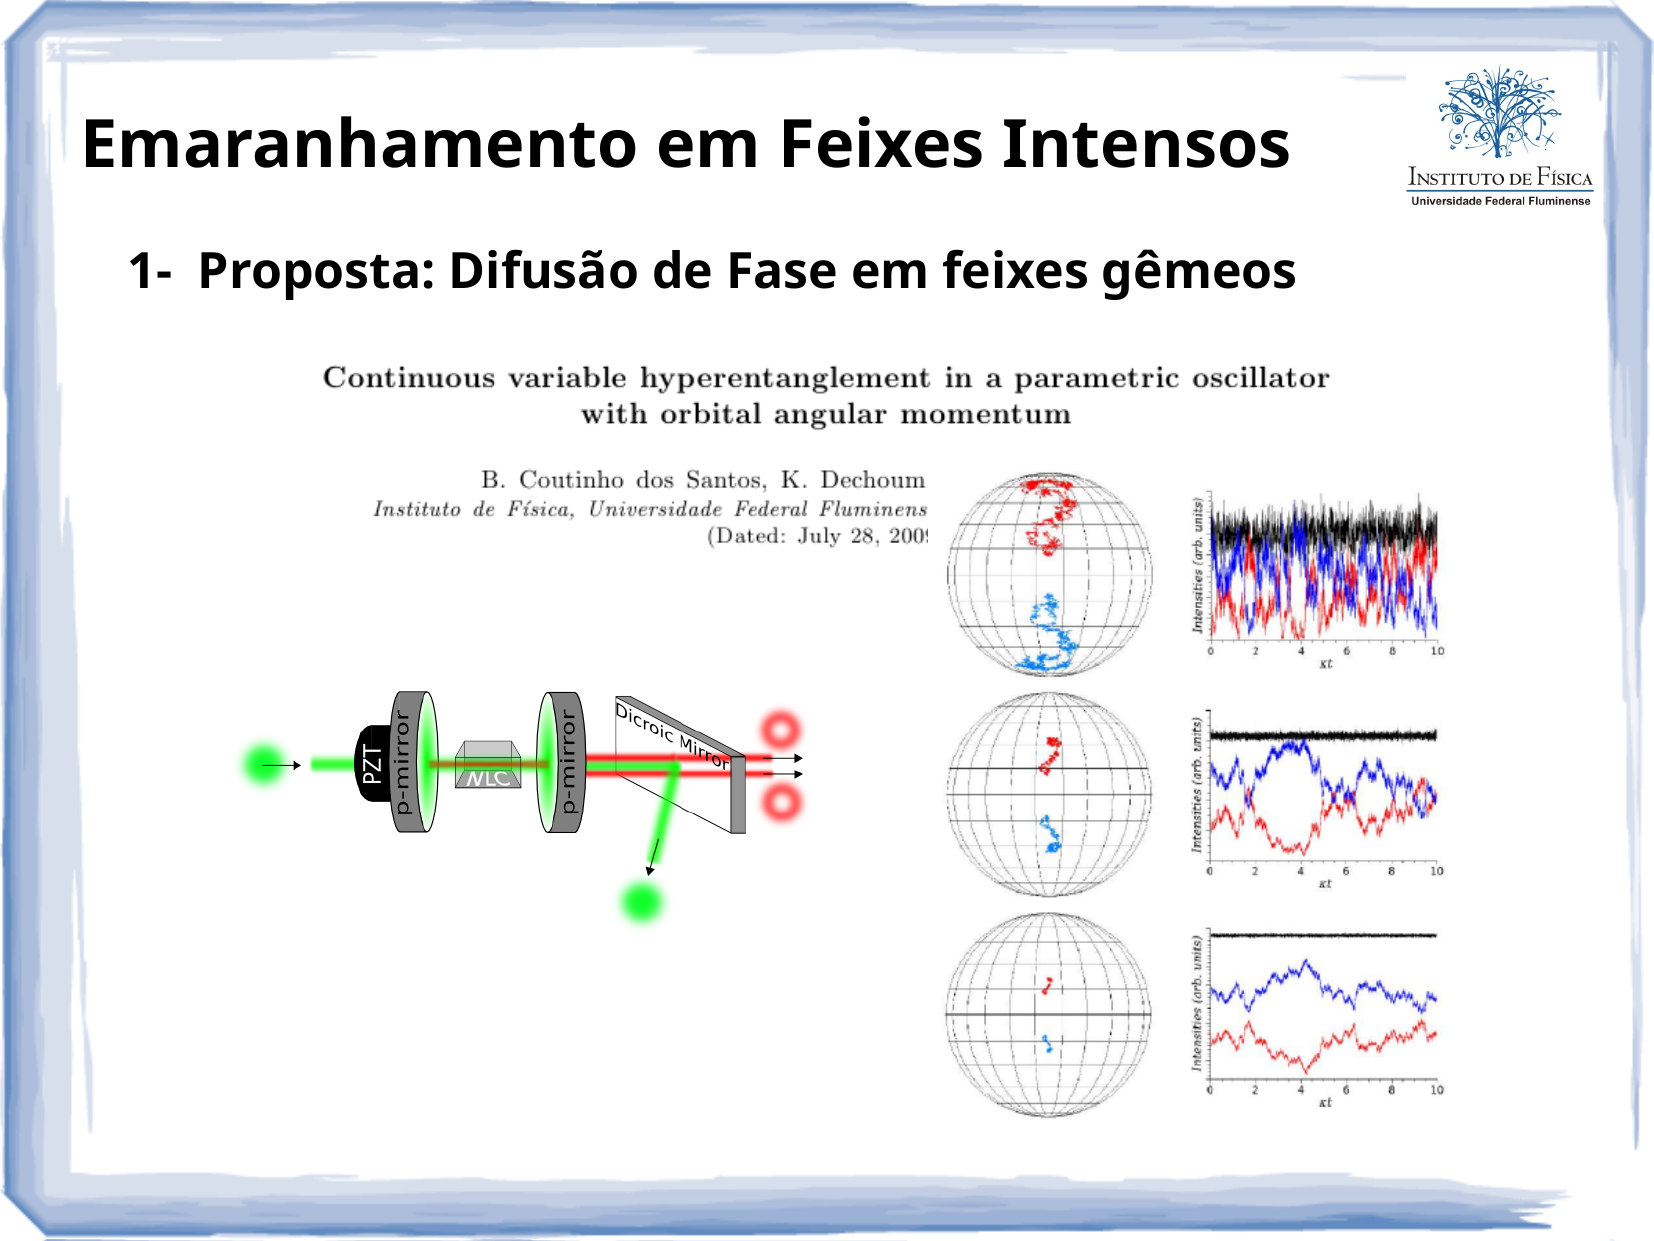

Emaranhamento em Feixes Intensos
1- Proposta: Difusão de Fase em feixes gêmeos